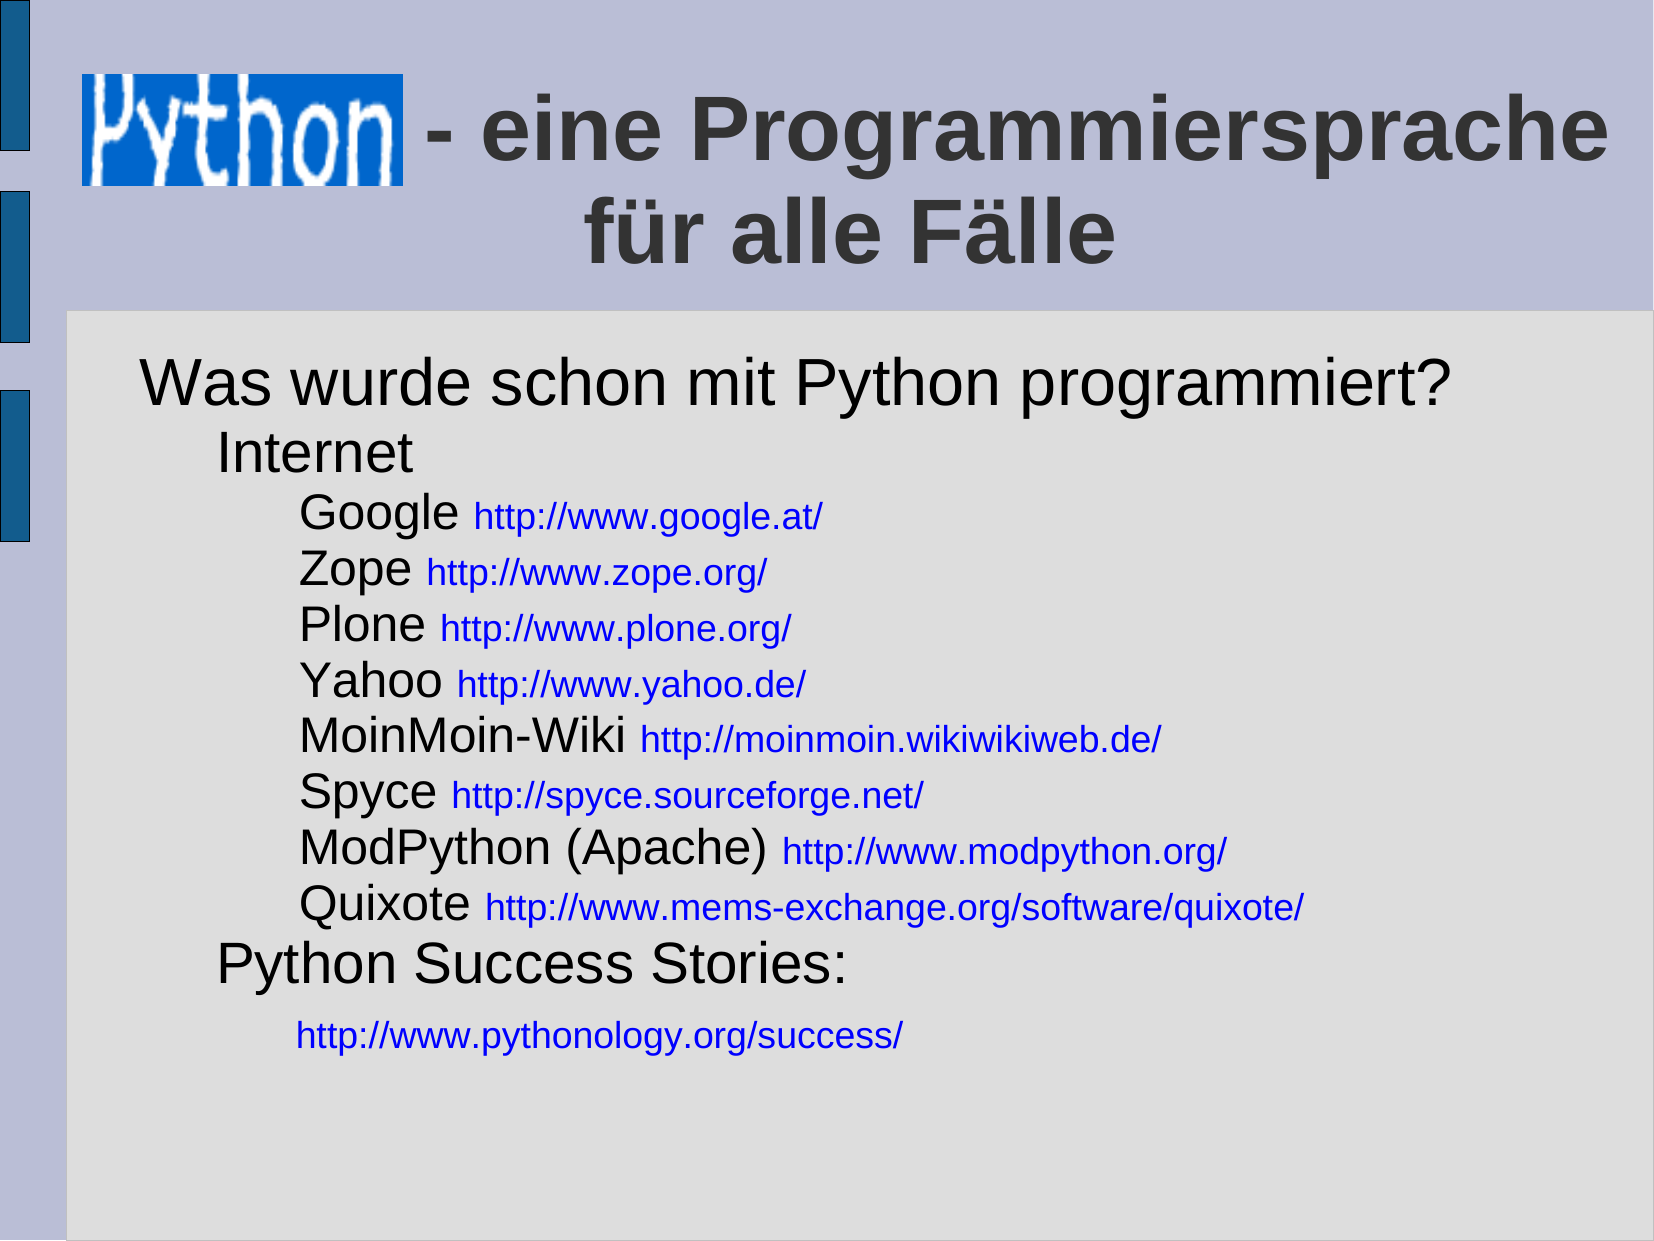

# Python - eine Programmiersprache für alle Fälle
Was wurde schon mit Python programmiert?
Internet
Google http://www.google.at/
Zope http://www.zope.org/
Plone http://www.plone.org/
Yahoo http://www.yahoo.de/
MoinMoin-Wiki http://moinmoin.wikiwikiweb.de/
Spyce http://spyce.sourceforge.net/
ModPython (Apache) http://www.modpython.org/
Quixote http://www.mems-exchange.org/software/quixote/
Python Success Stories:
 http://www.pythonology.org/success/